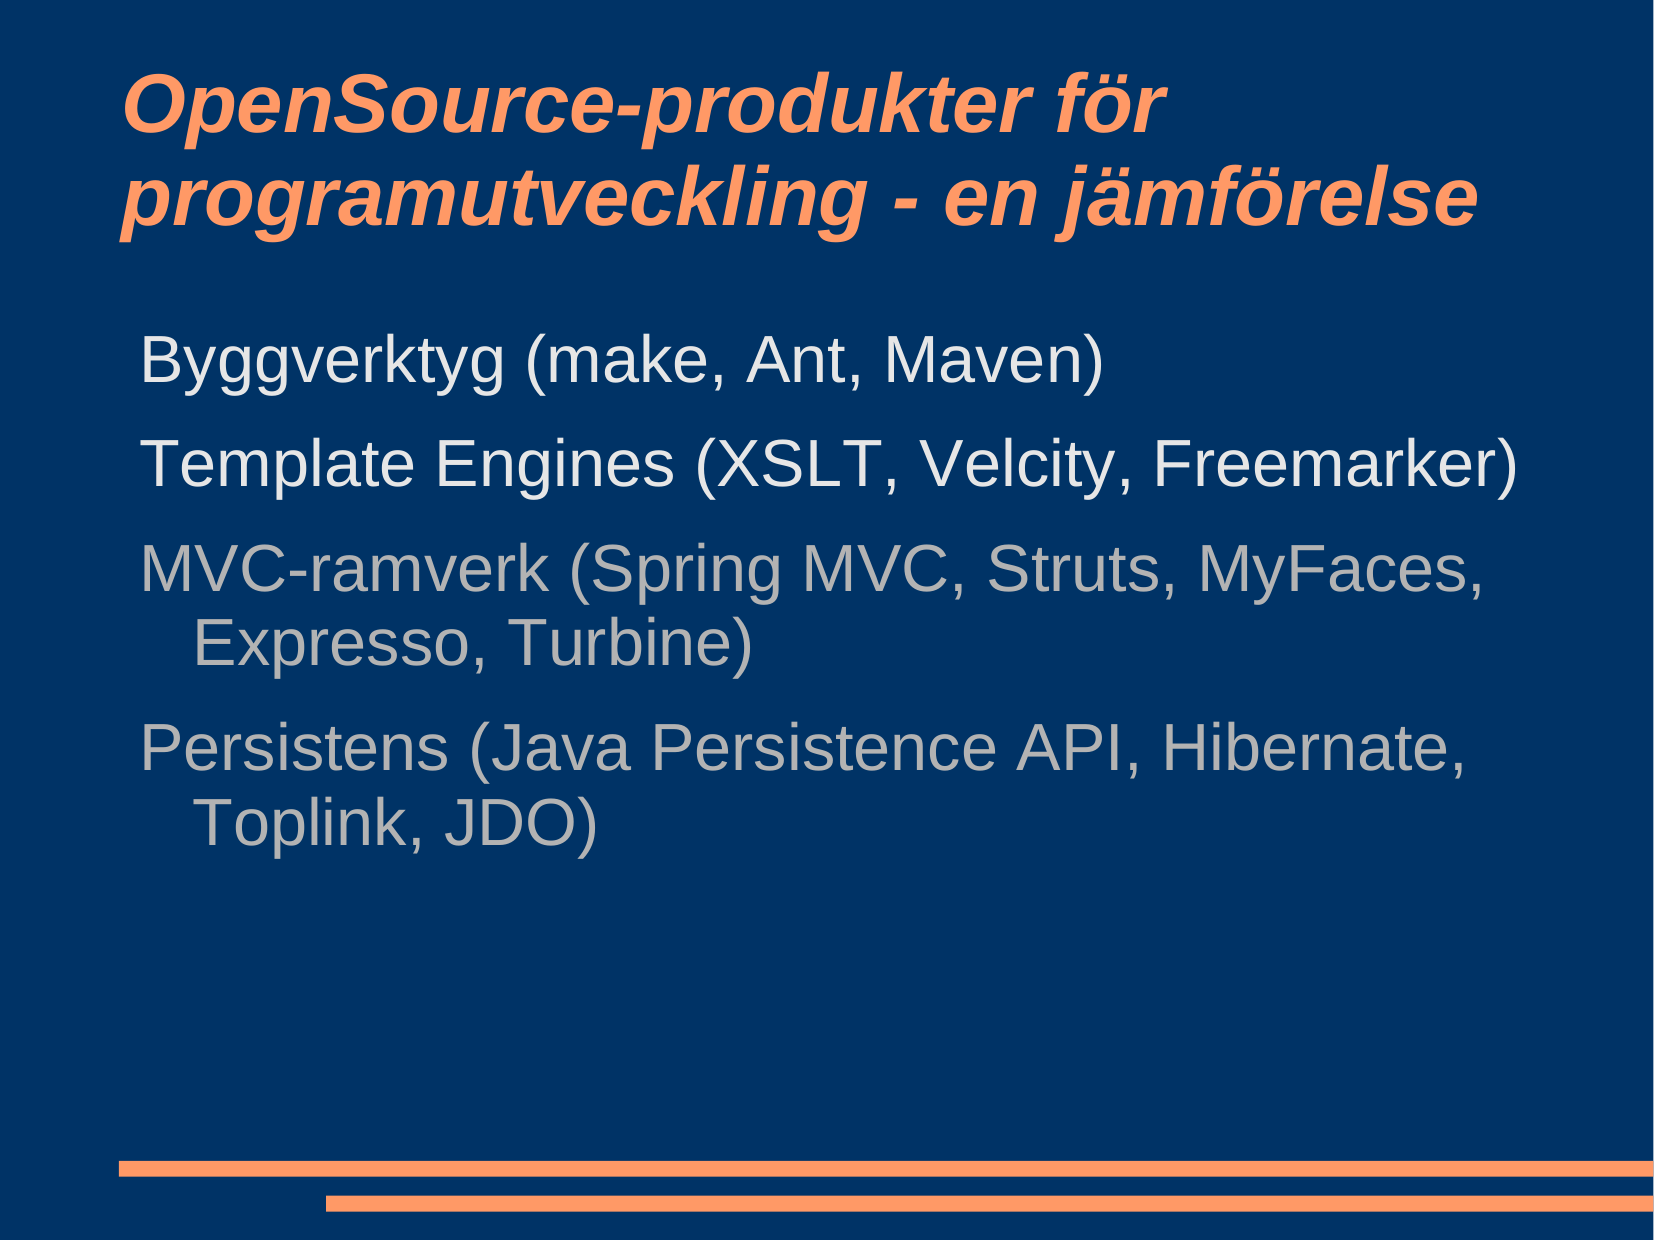

# OpenSource-produkter för programutveckling - en jämförelse
Byggverktyg (make, Ant, Maven)
Template Engines (XSLT, Velcity, Freemarker)
MVC-ramverk (Spring MVC, Struts, MyFaces, Expresso, Turbine)
Persistens (Java Persistence API, Hibernate, Toplink, JDO)